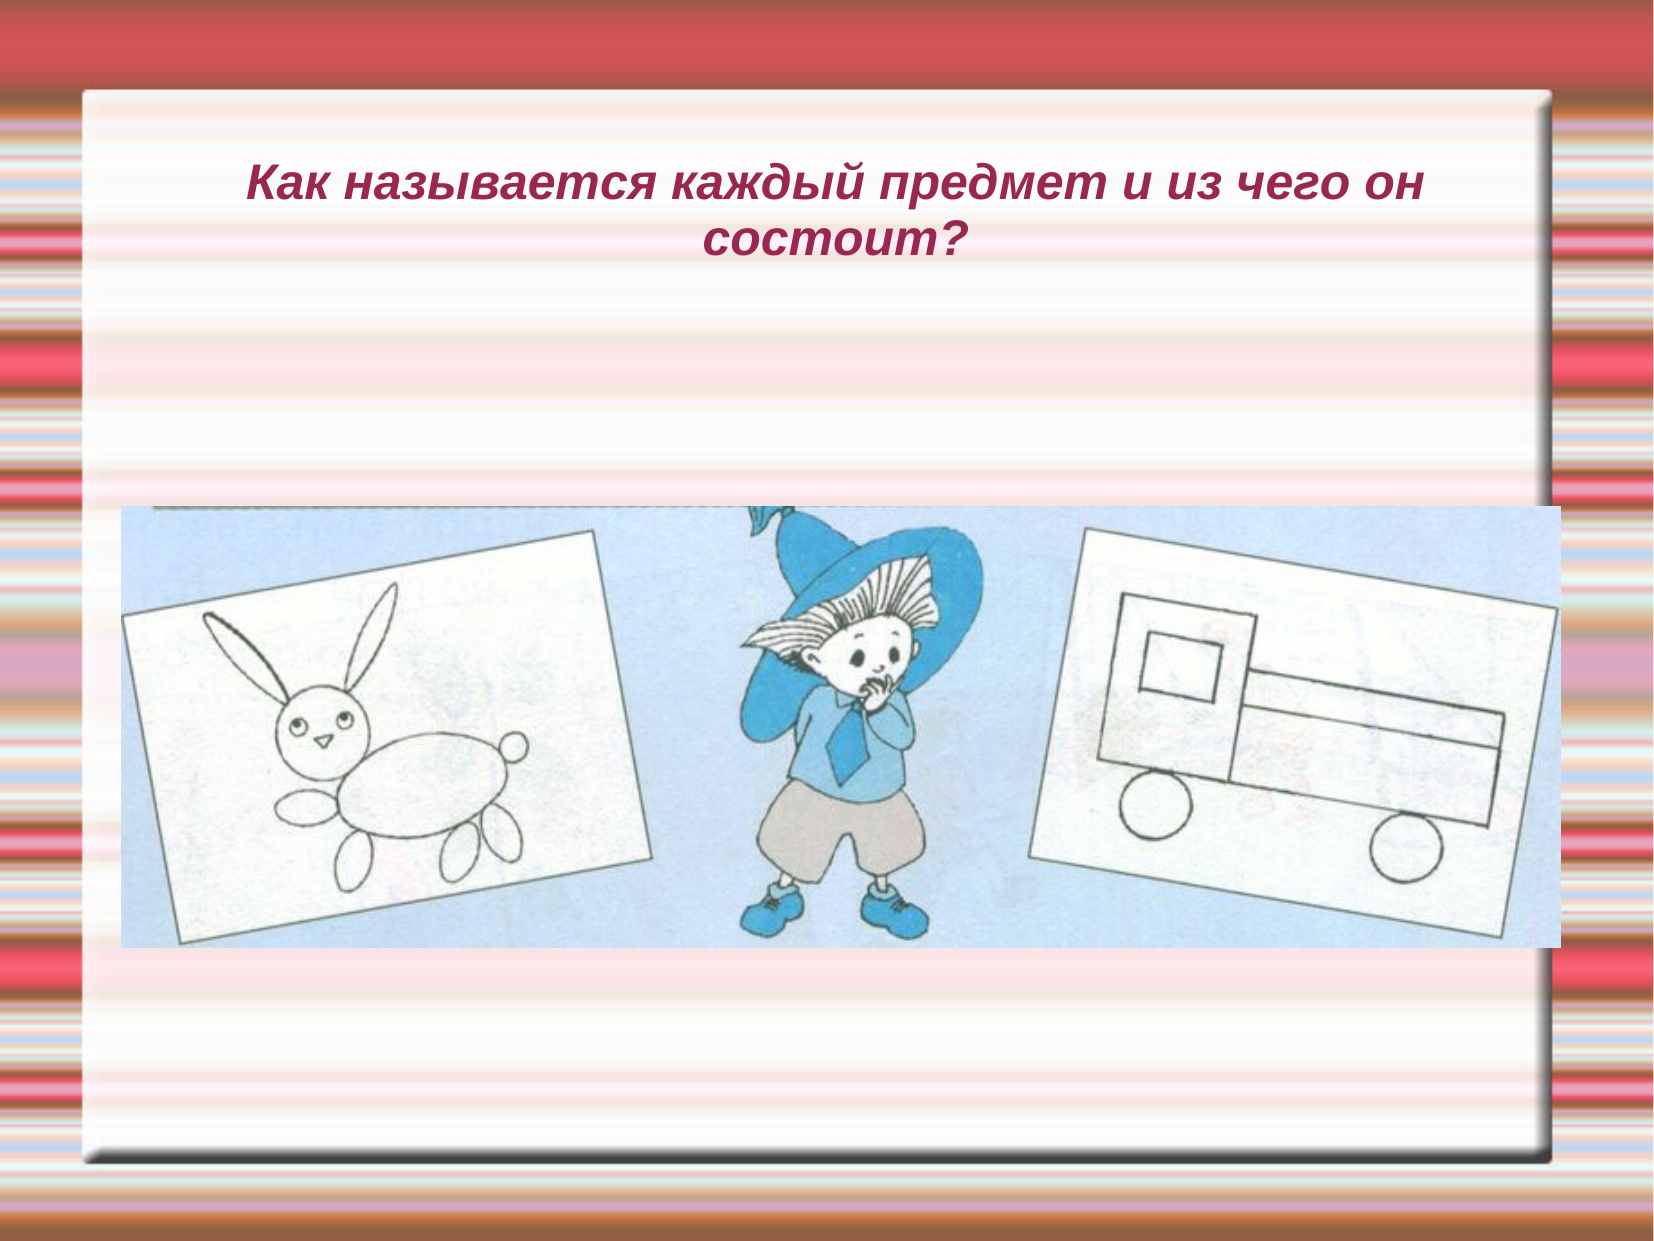

# Как называется каждый предмет и из чего он состоит?